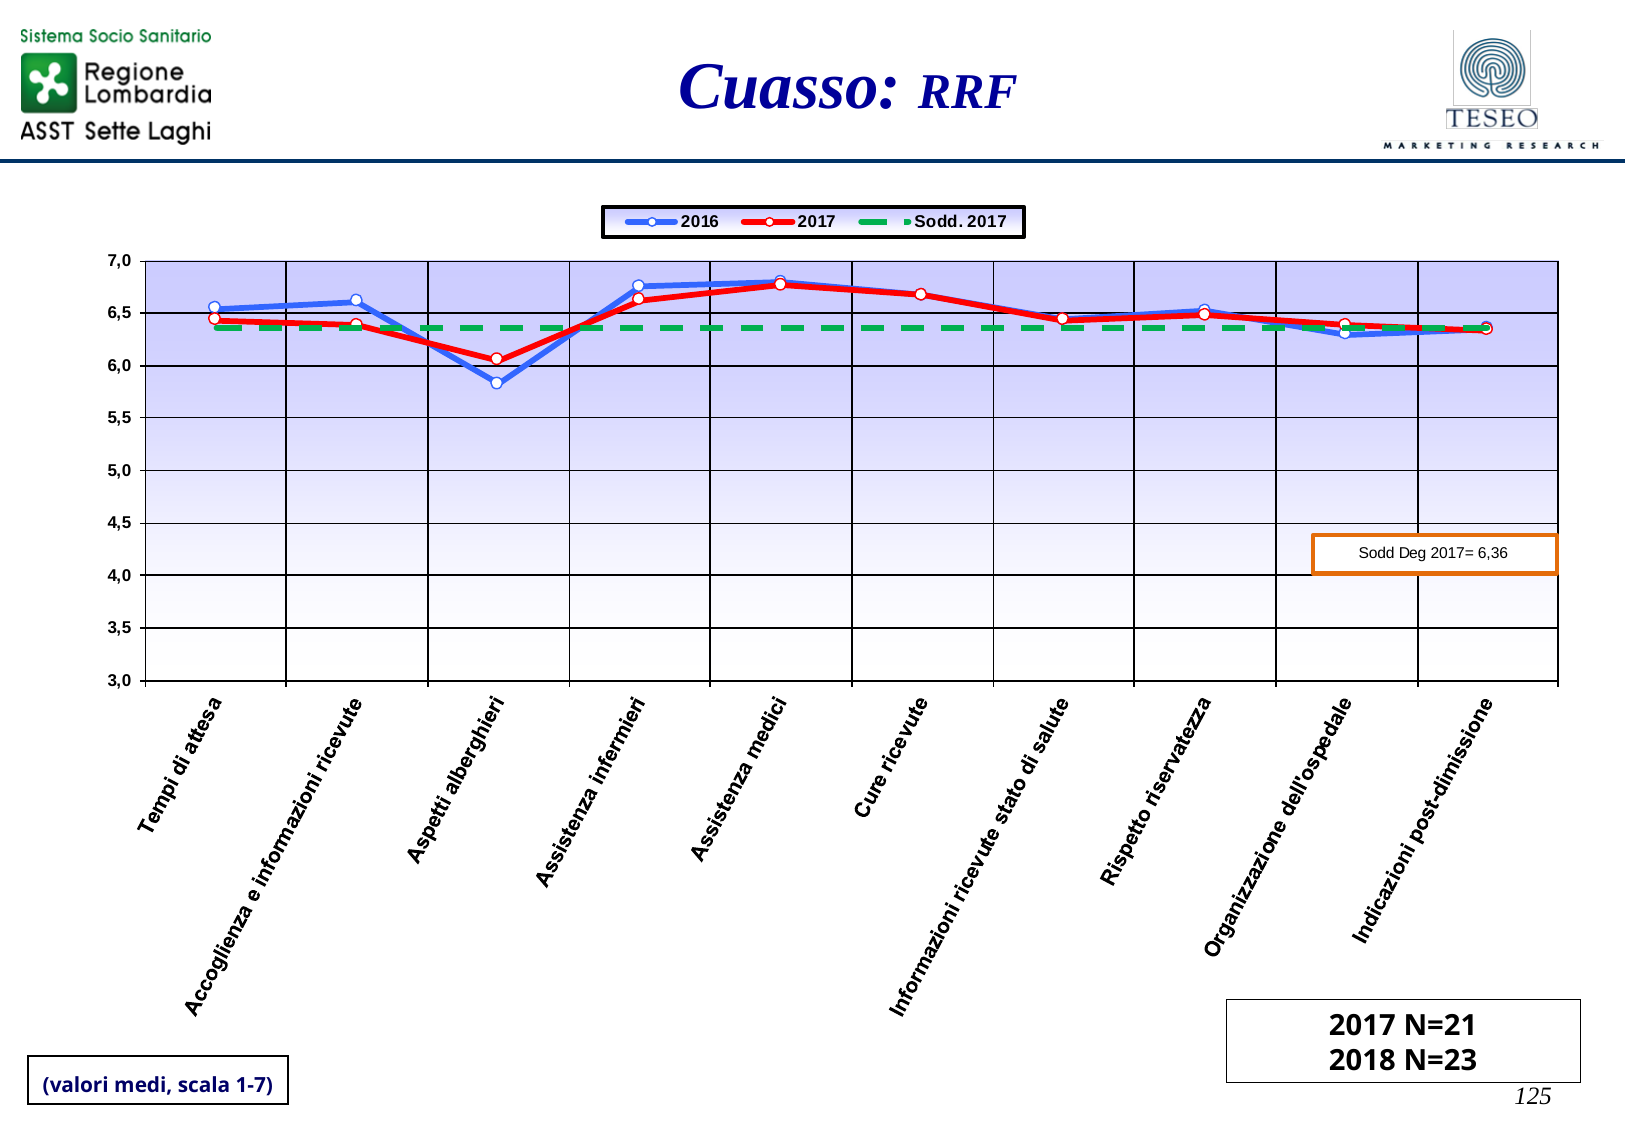

Cuasso: RRF
2017 N=21
2018 N=23
(valori medi, scala 1-7)